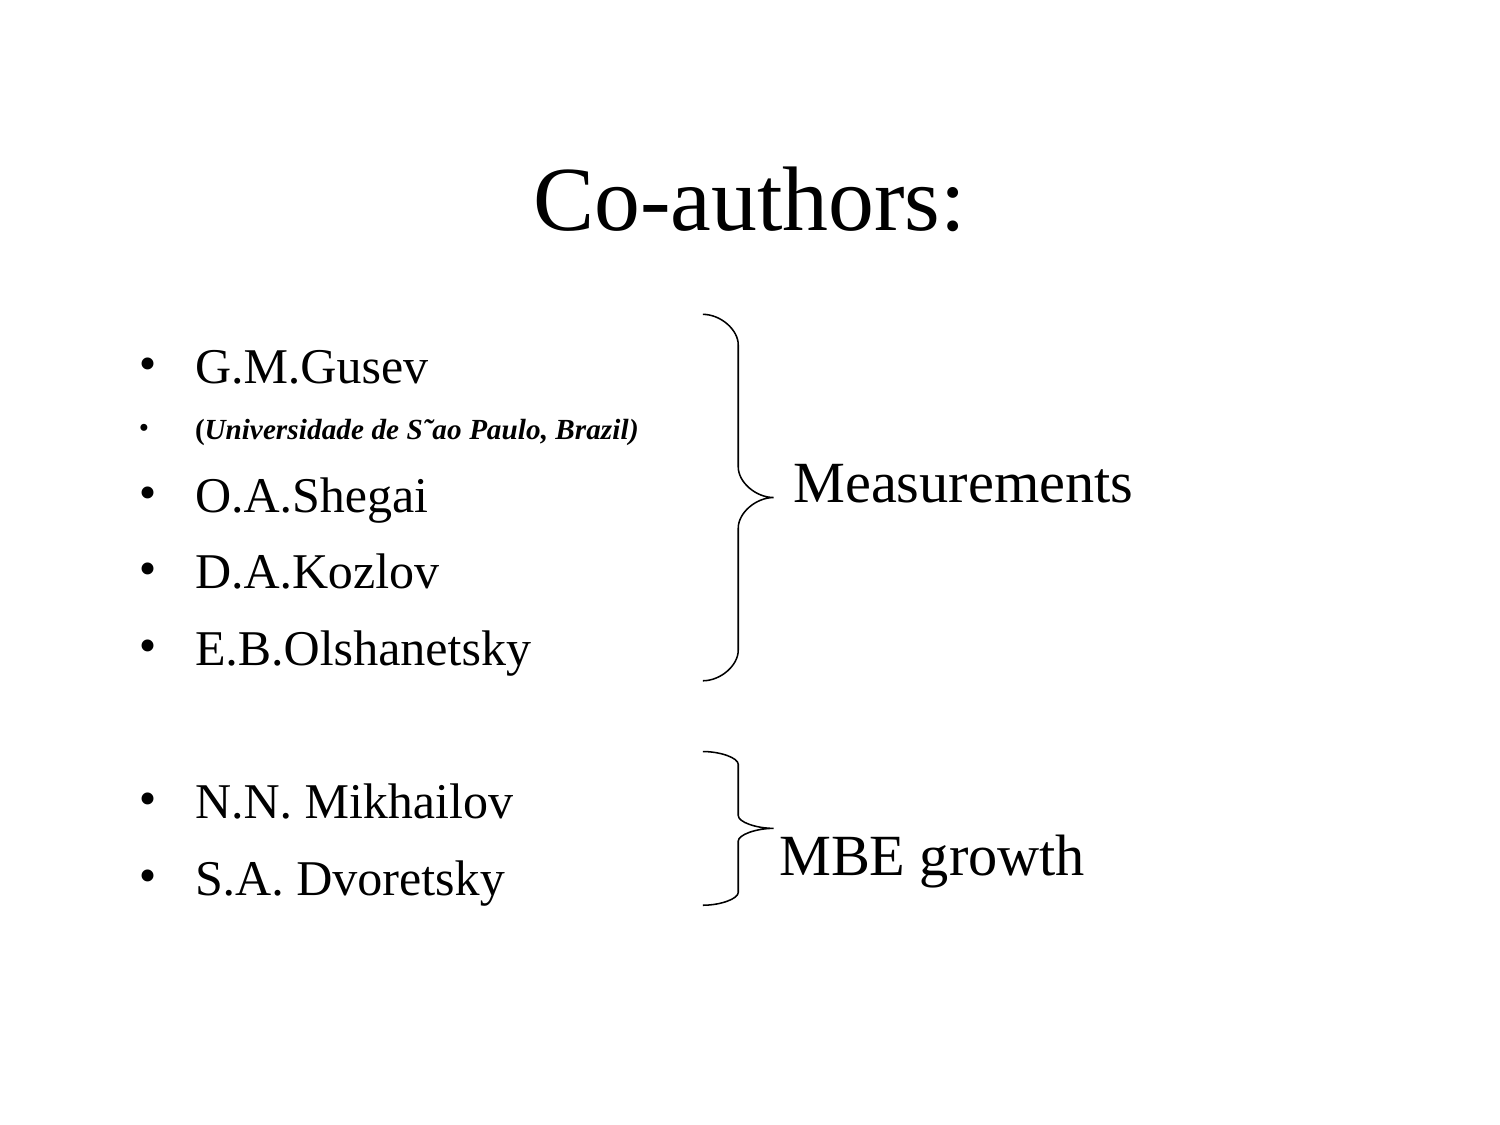

# Co-authors:
G.M.Gusev
(Universidade de S˜ao Paulo, Brazil)
O.A.Shegai
D.A.Kozlov
E.B.Olshanetsky
N.N. Mikhailov
S.A. Dvoretsky
 Measurements
 MBE growth